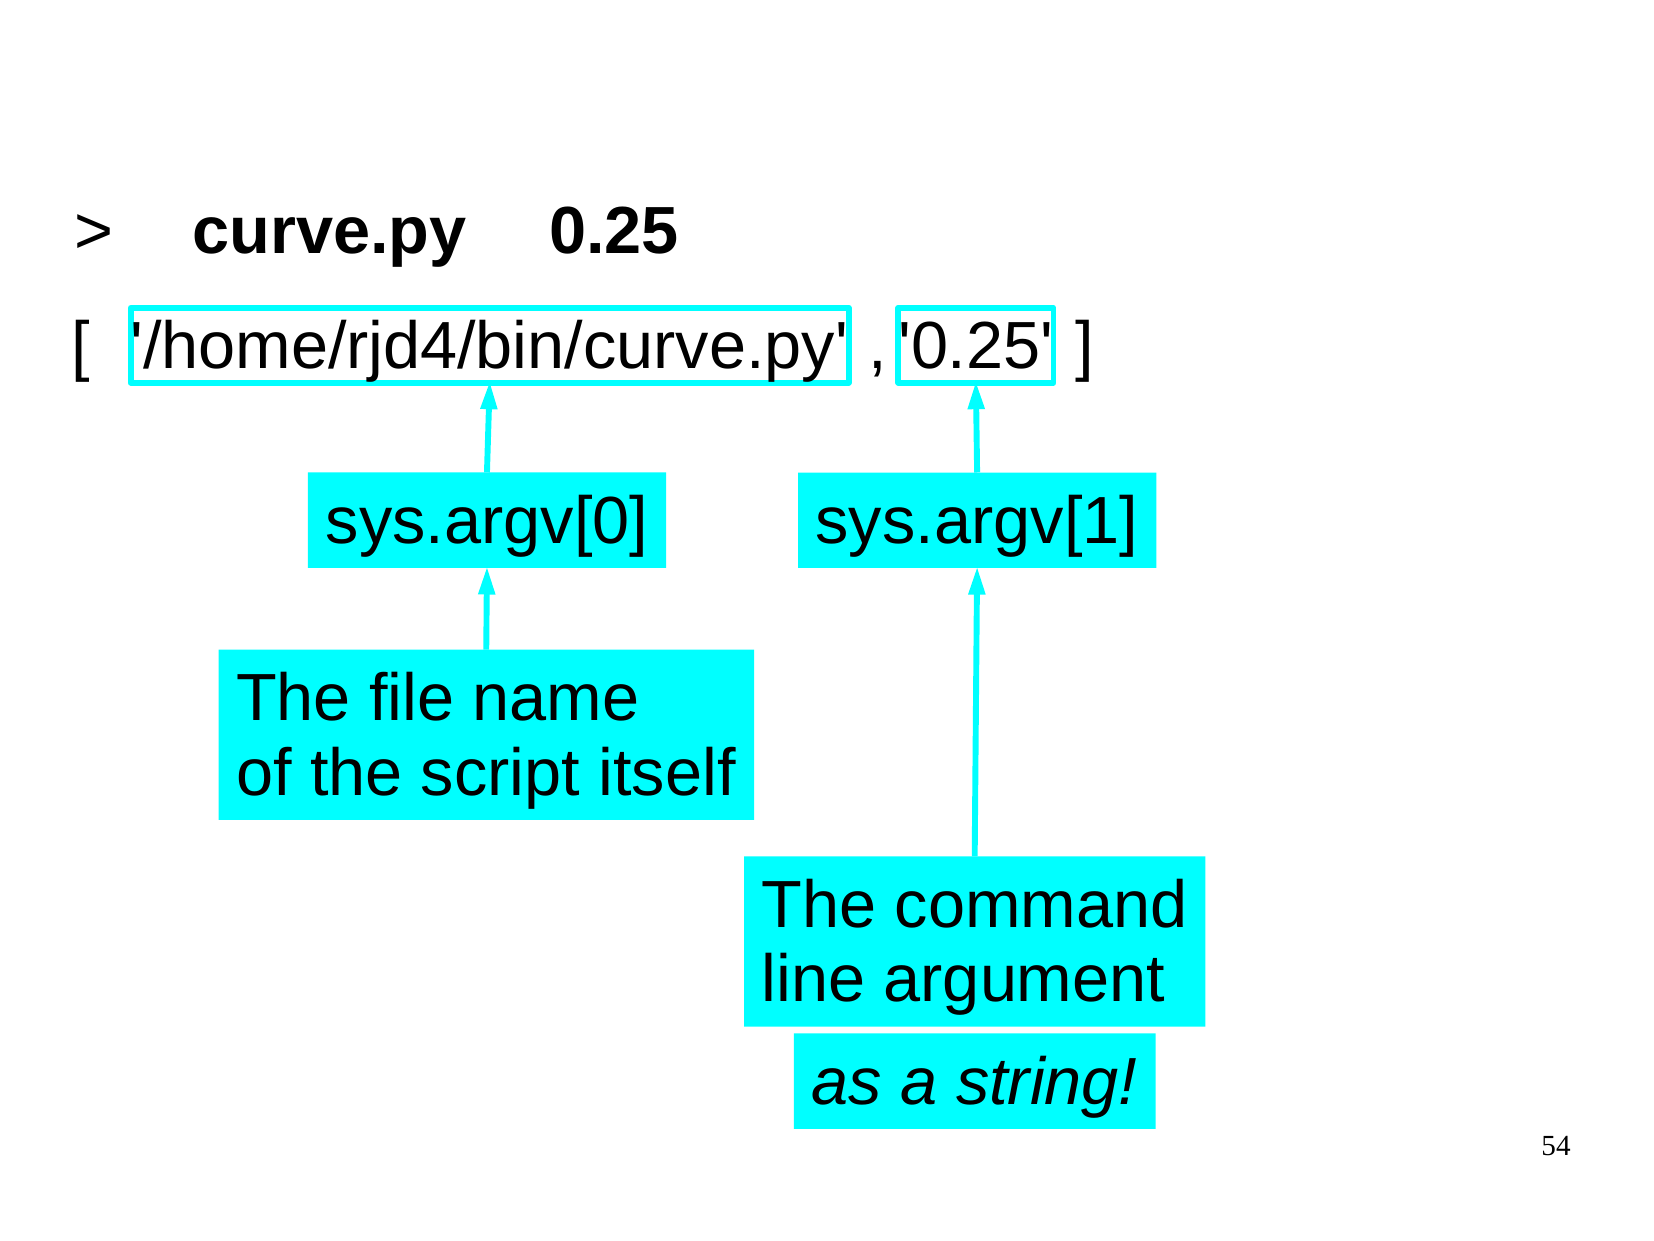

>
curve.py
0.25
[
'/home/rjd4/bin/curve.py'
,
'0.25'
]
sys.argv[0]
sys.argv[1]
The file name
of the script itself
The command
line argument
as a string!
54